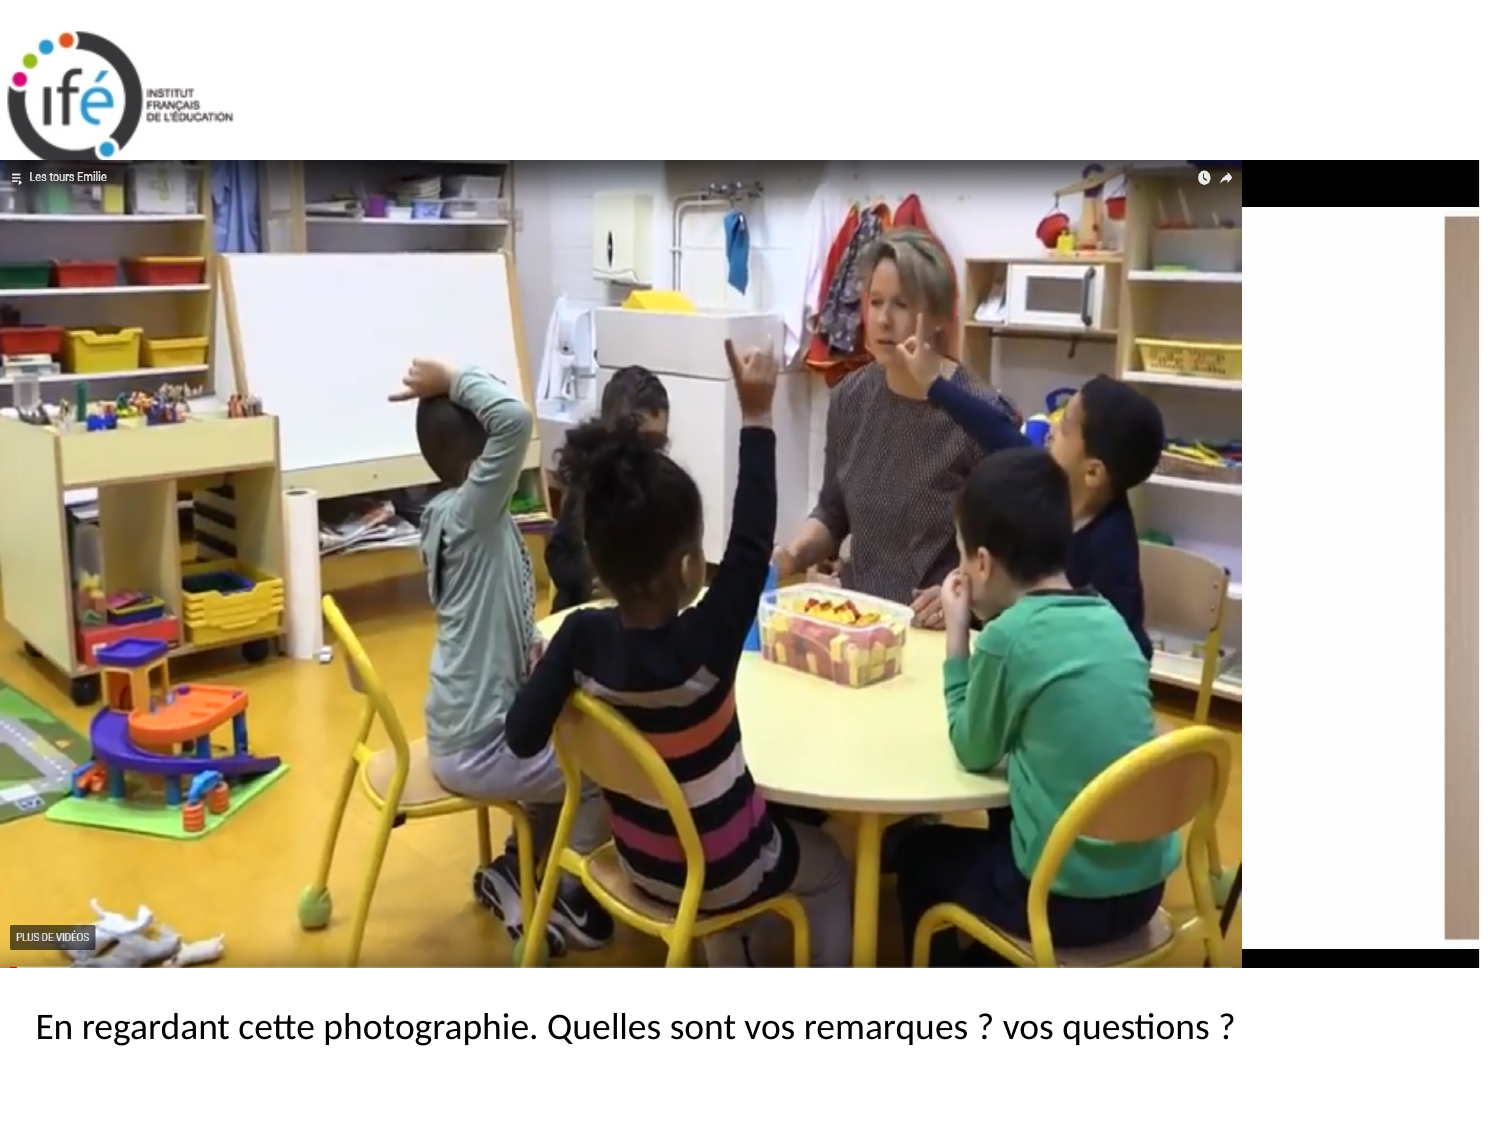

#
En regardant cette photographie. Quelles sont vos remarques ? vos questions ?